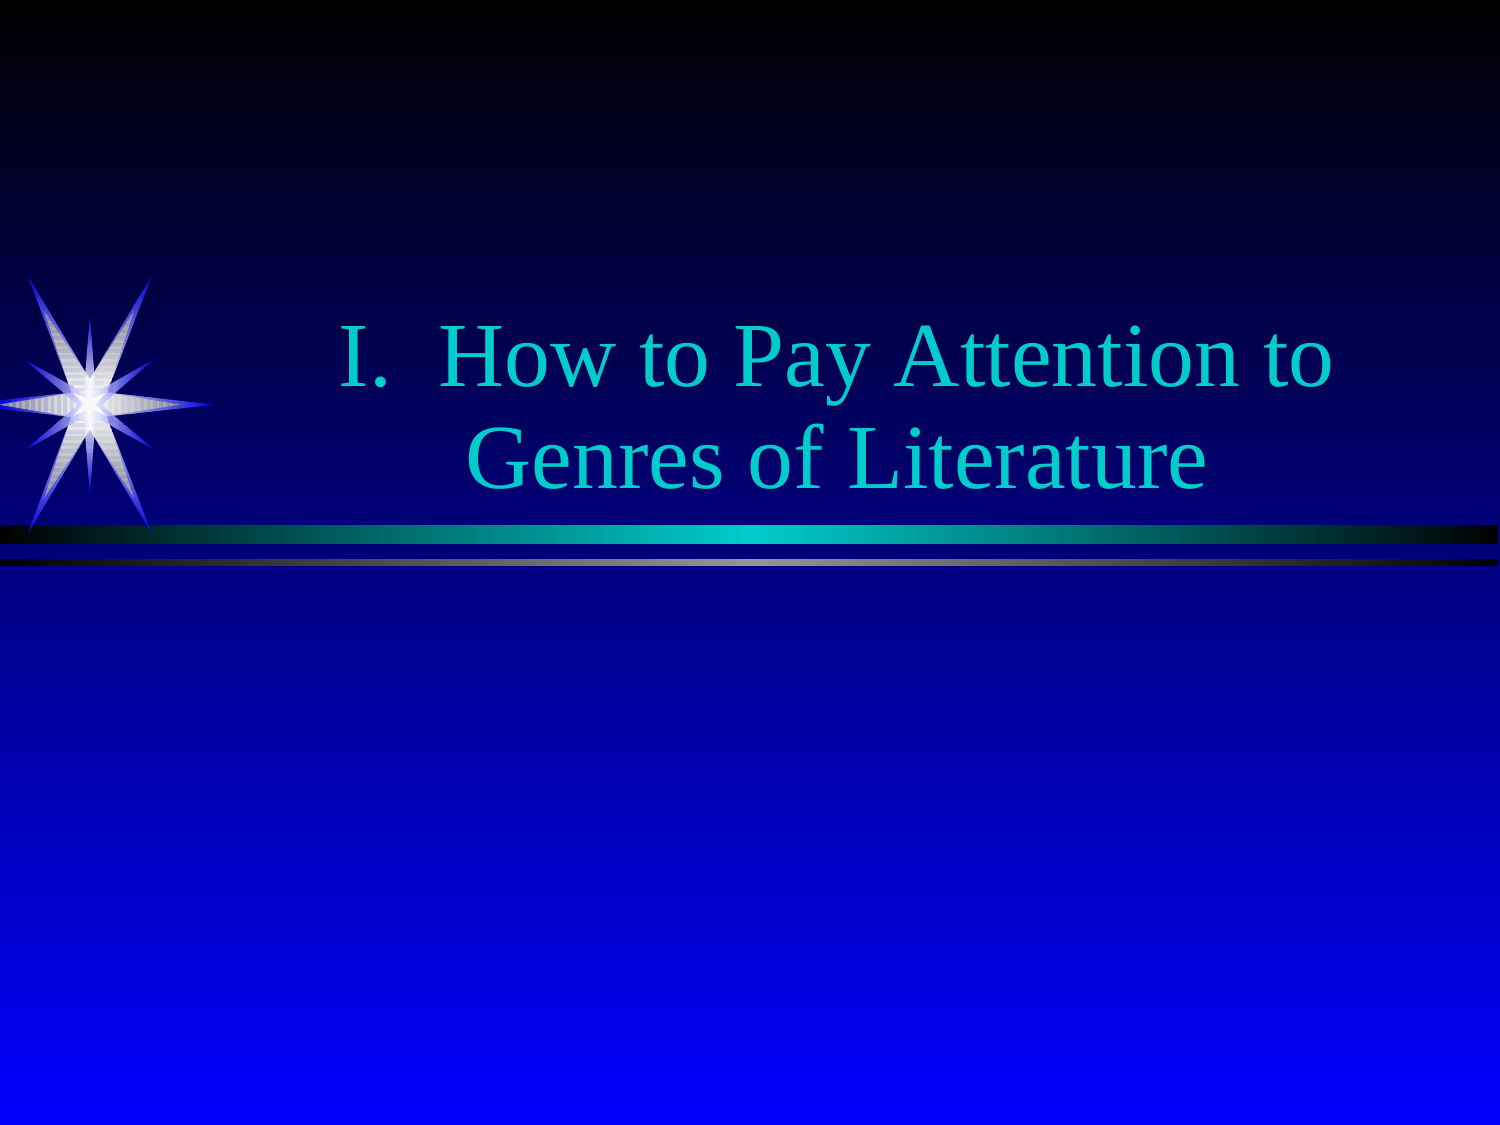

# I. How to Pay Attention to Genres of Literature